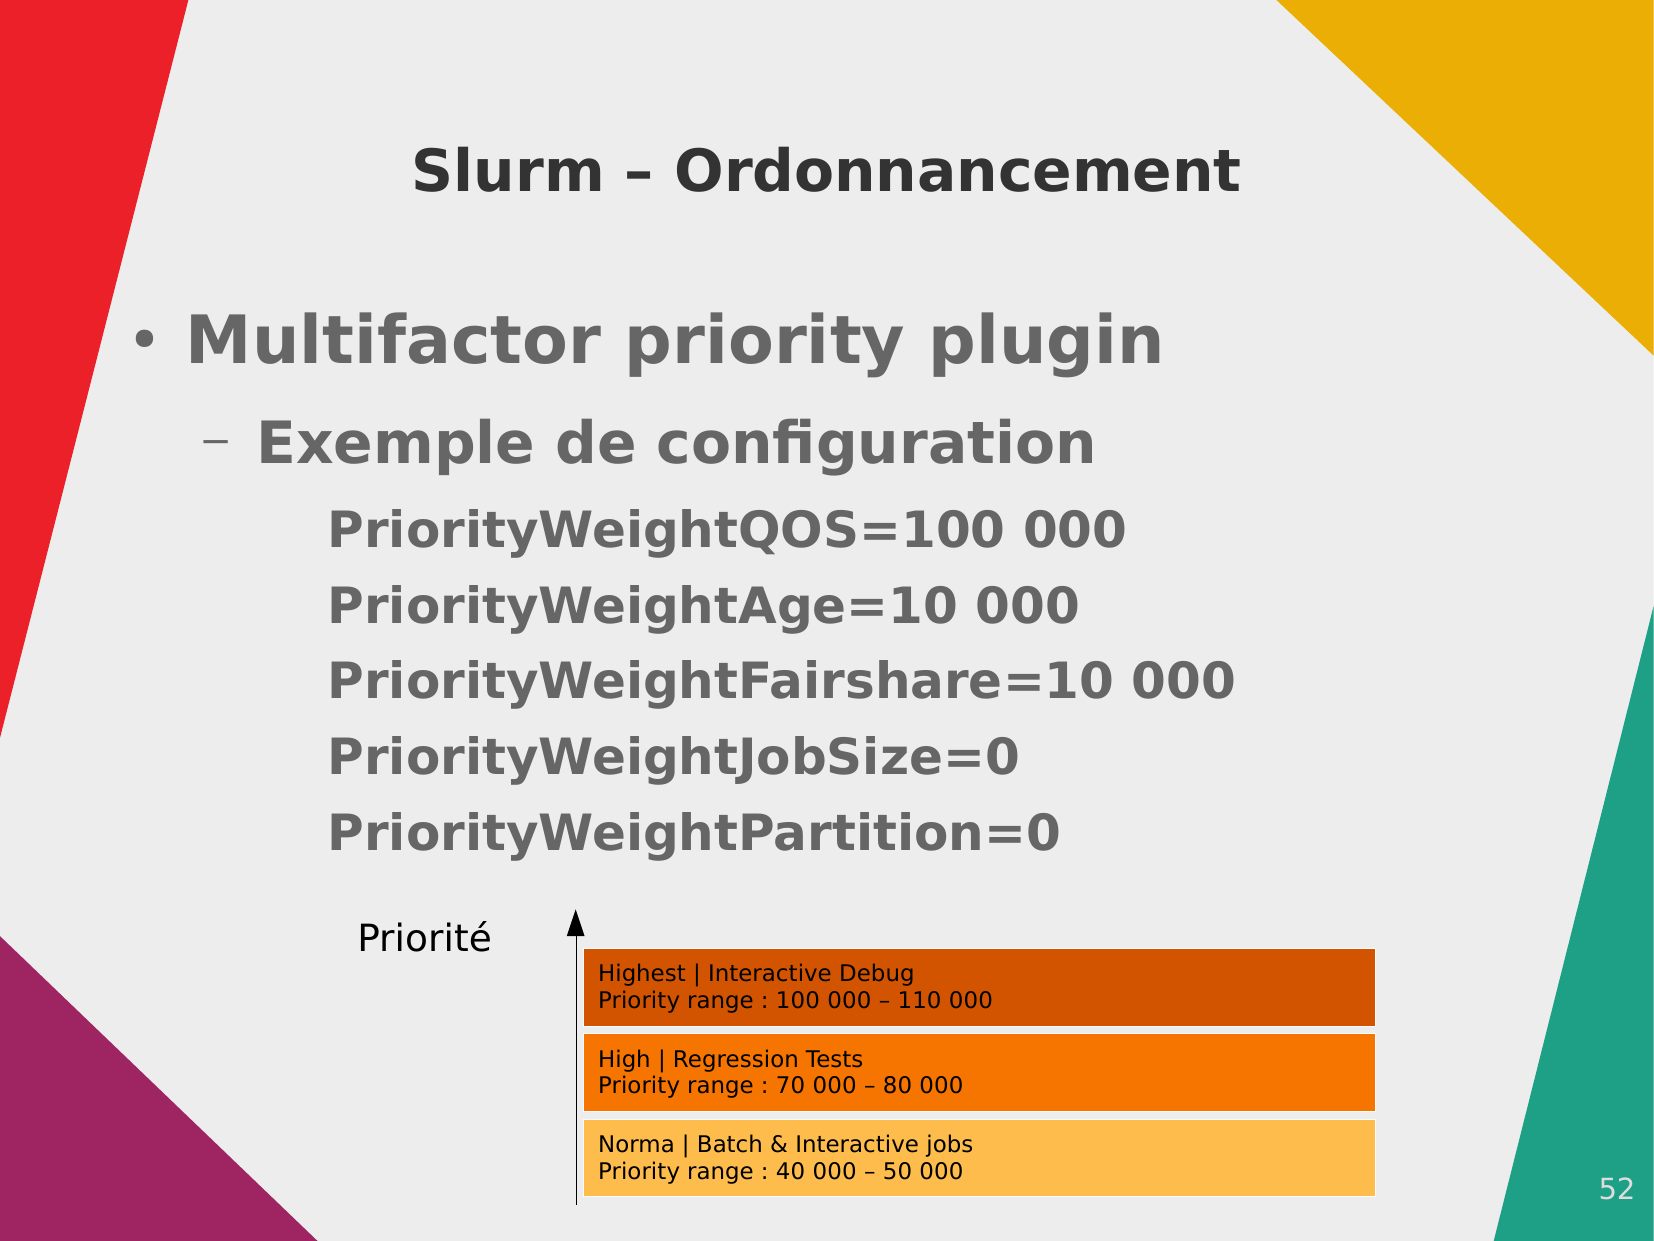

# Slurm – Ordonnancement
Multifactor priority plugin
Exemple de configuration
PriorityWeightQOS=100 000
PriorityWeightAge=10 000
PriorityWeightFairshare=10 000
PriorityWeightJobSize=0
PriorityWeightPartition=0
Priorité
Highest | Interactive Debug
Priority range : 100 000 – 110 000
High | Regression Tests
Priority range : 70 000 – 80 000
Norma | Batch & Interactive jobs
Priority range : 40 000 – 50 000
52